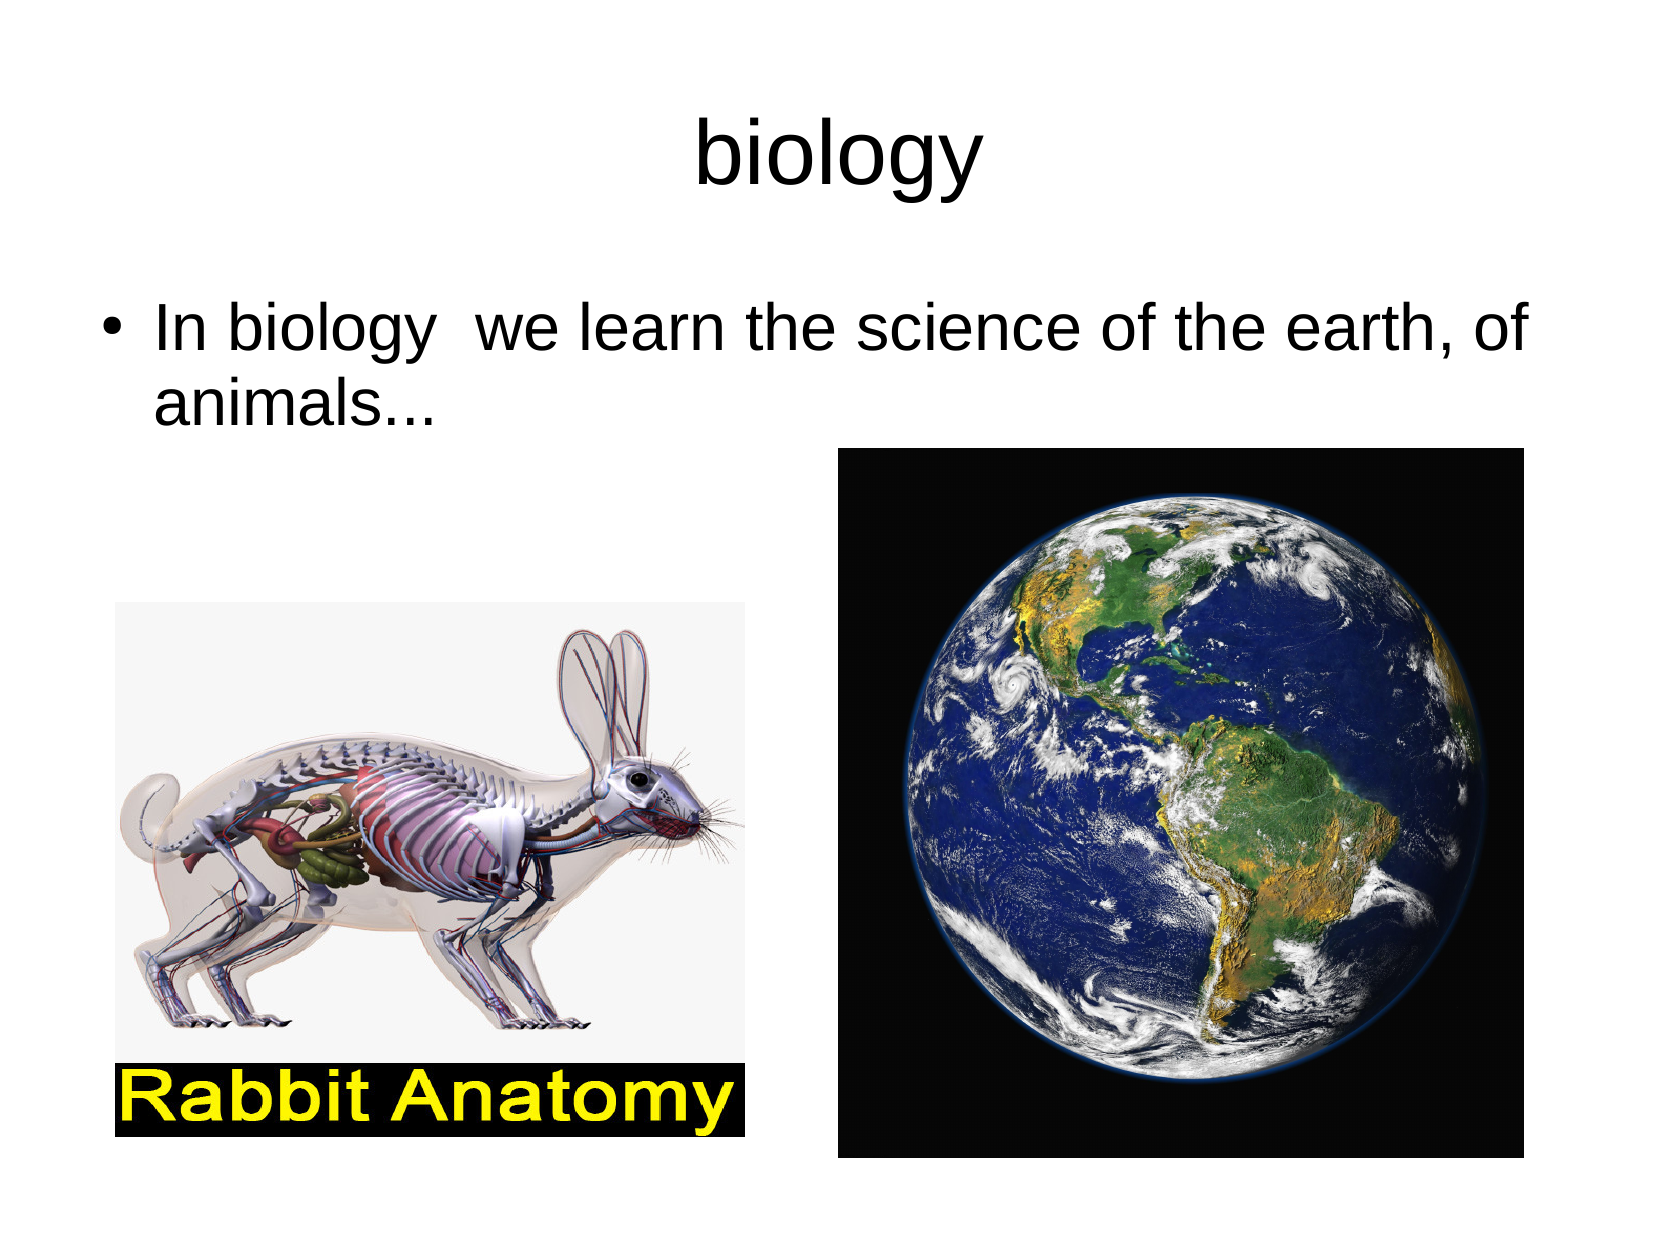

# biology
In biology we learn the science of the earth, of animals...